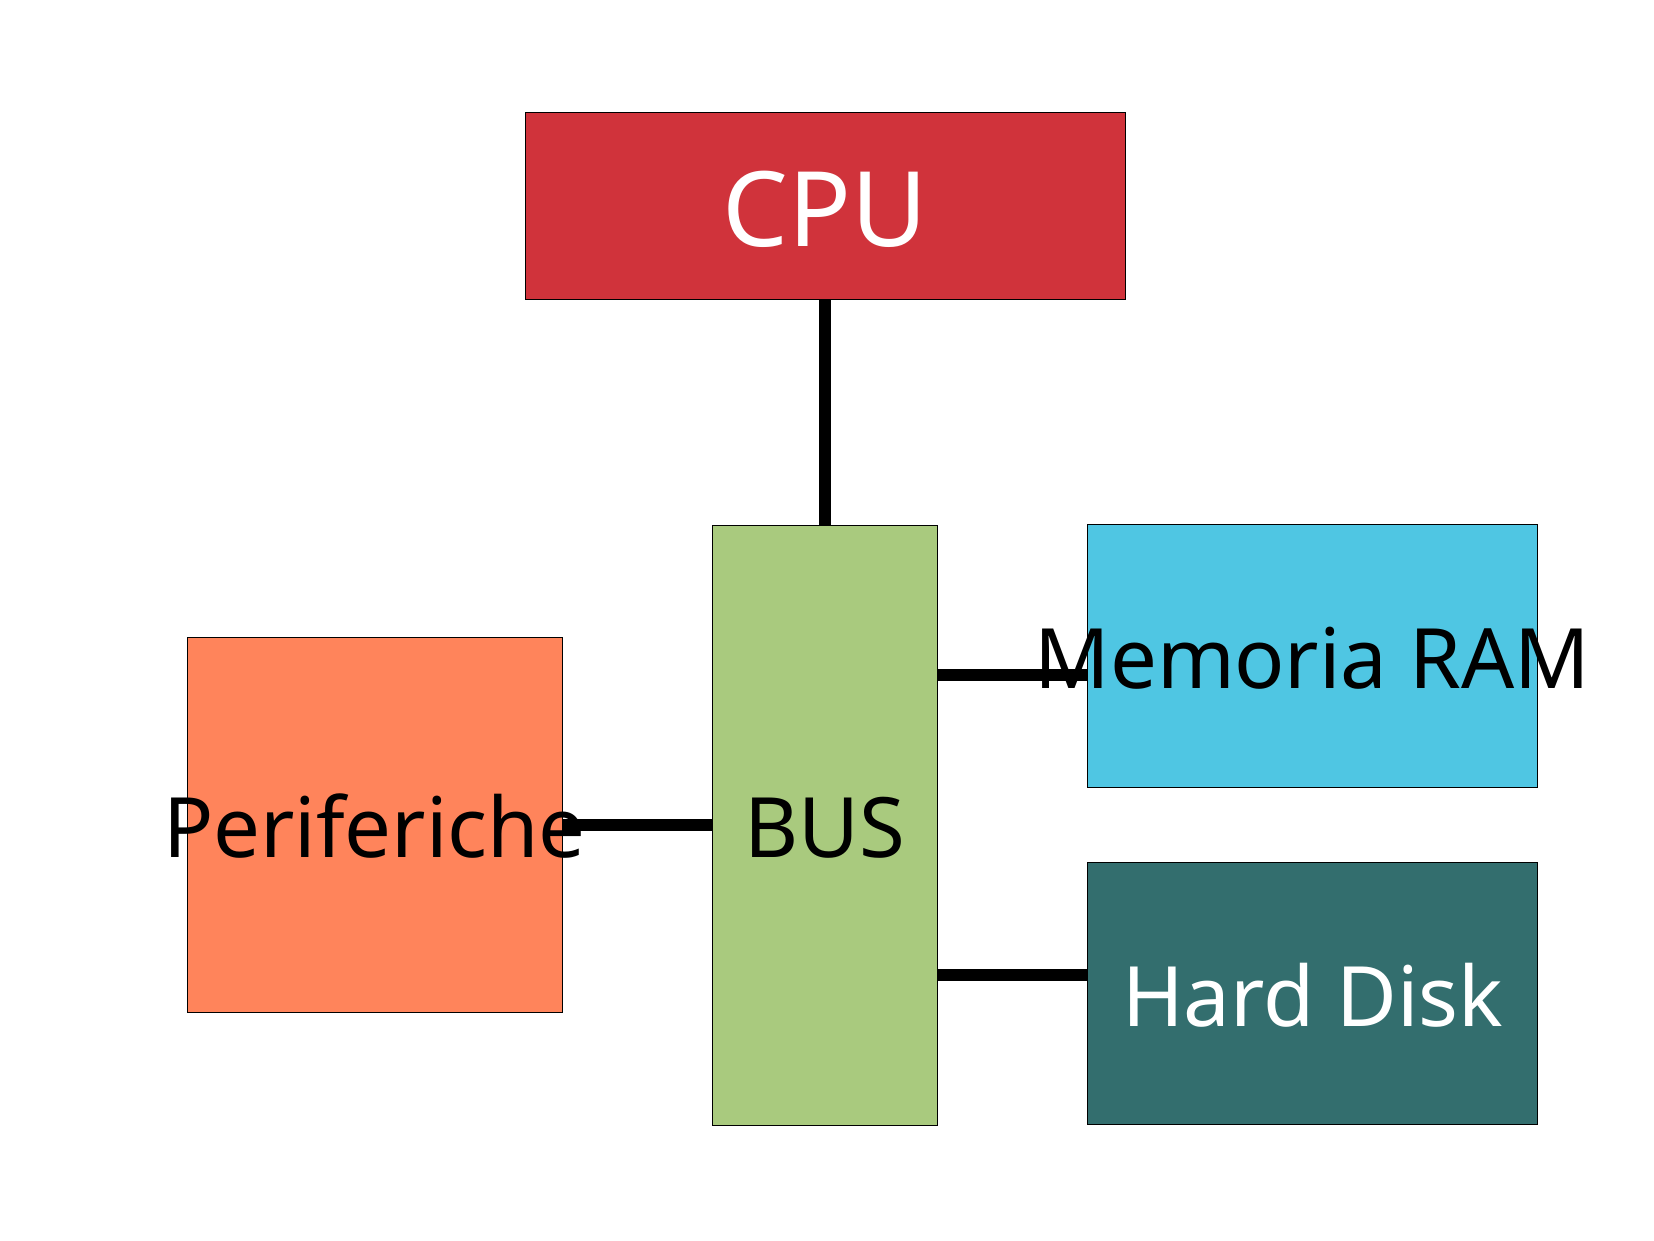

CPU
BUS
Memoria RAM
Periferiche
Hard Disk